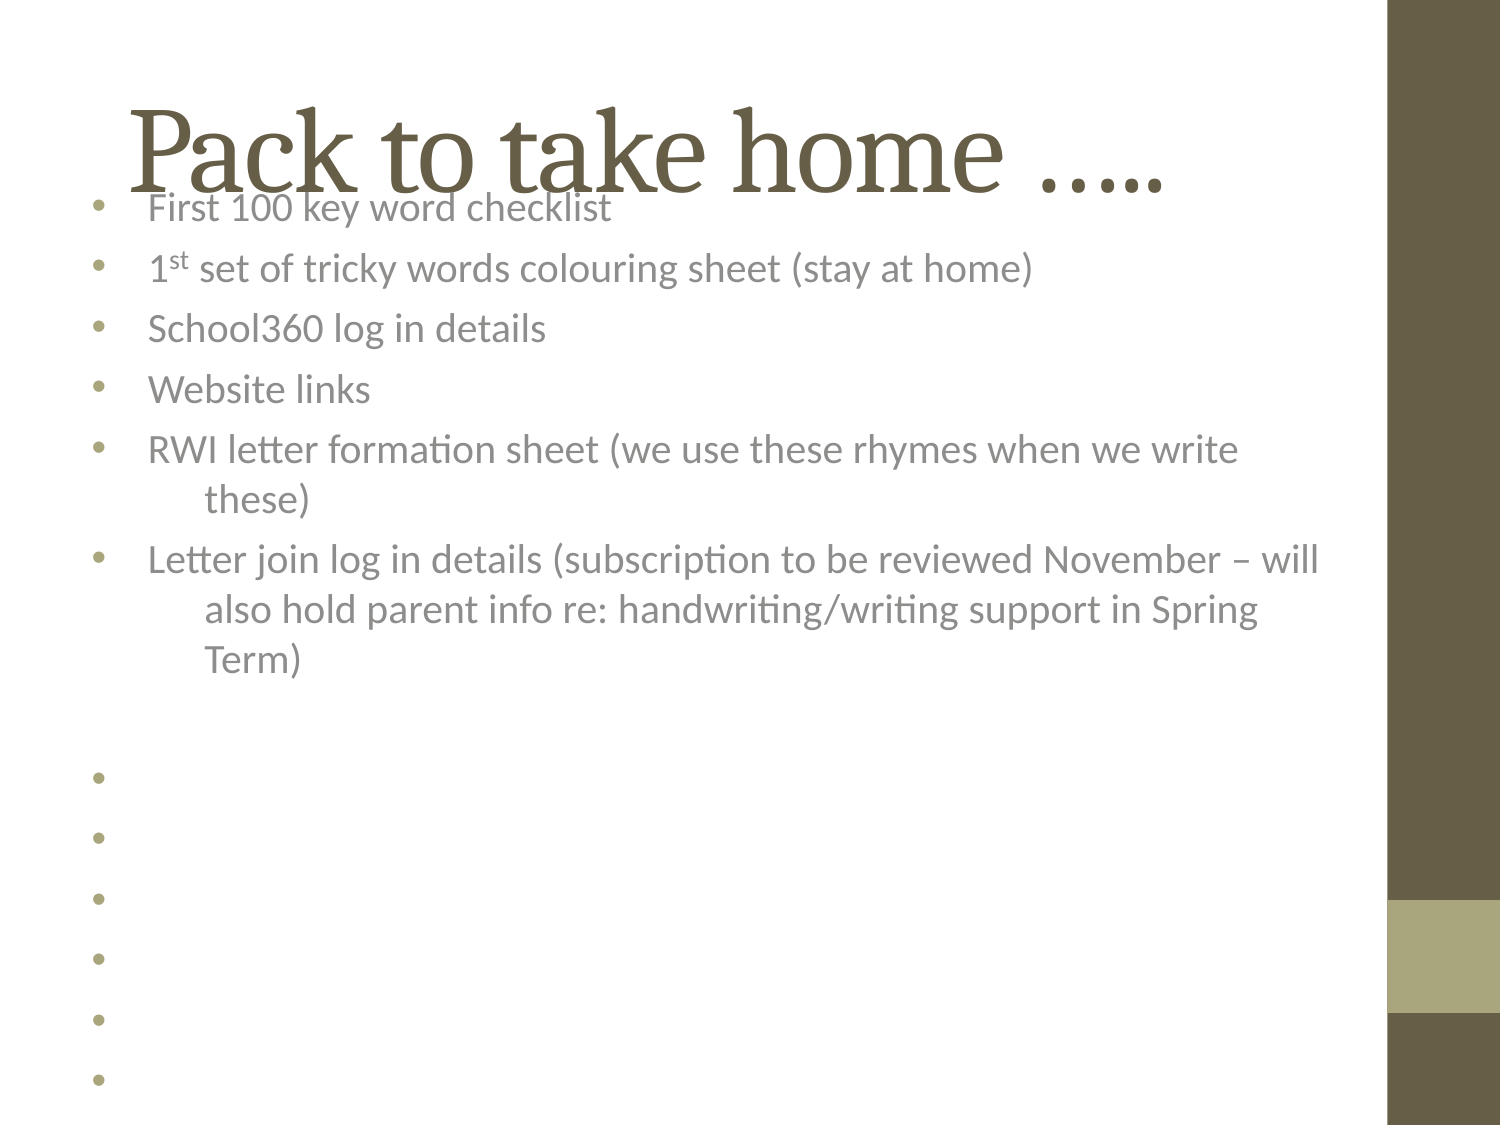

# Pack to take home …..
First 100 key word checklist
1st set of tricky words colouring sheet (stay at home)
School360 log in details
Website links
RWI letter formation sheet (we use these rhymes when we write these)
Letter join log in details (subscription to be reviewed November – will also hold parent info re: handwriting/writing support in Spring Term)